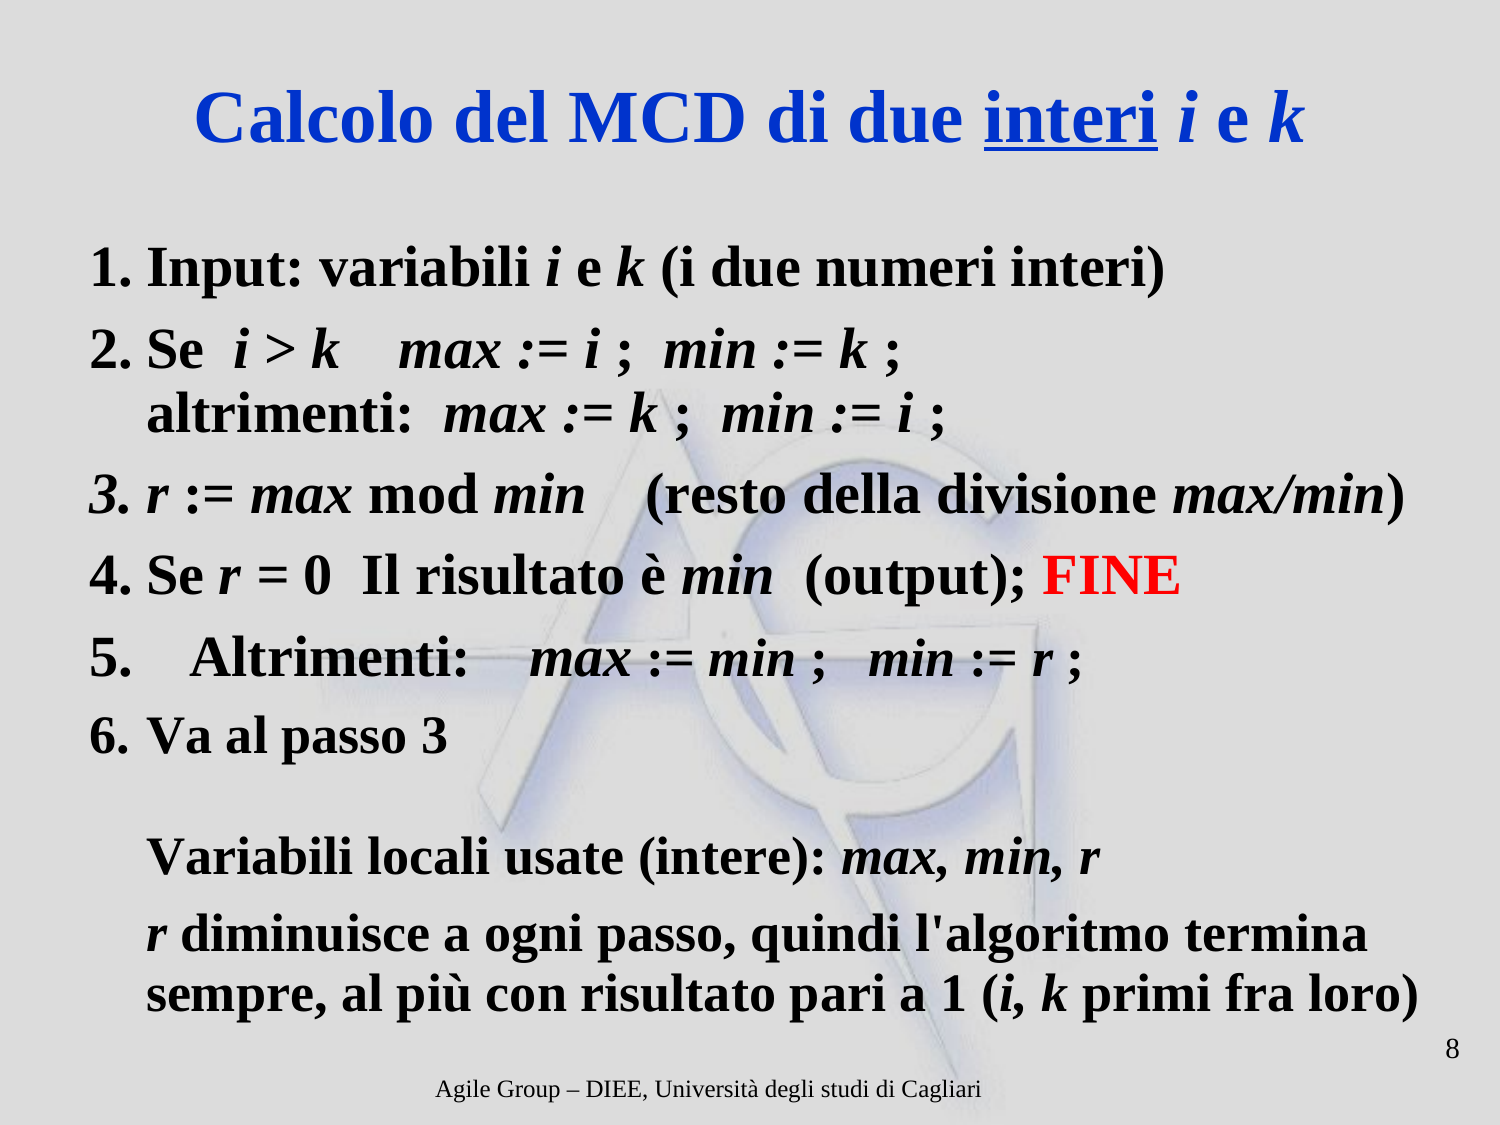

# Calcolo del MCD di due interi i e k
Input: variabili i e k (i due numeri interi)
Se i > k max := i ; min := k ;
altrimenti: max := k ; min := i ;
r := max mod min (resto della divisione max/min)
Se r = 0 Il risultato è min (output); FINE
 Altrimenti: max := min ; min := r ;
Va al passo 3
Variabili locali usate (intere): max, min, r
r diminuisce a ogni passo, quindi l'algoritmo termina sempre, al più con risultato pari a 1 (i, k primi fra loro)
8